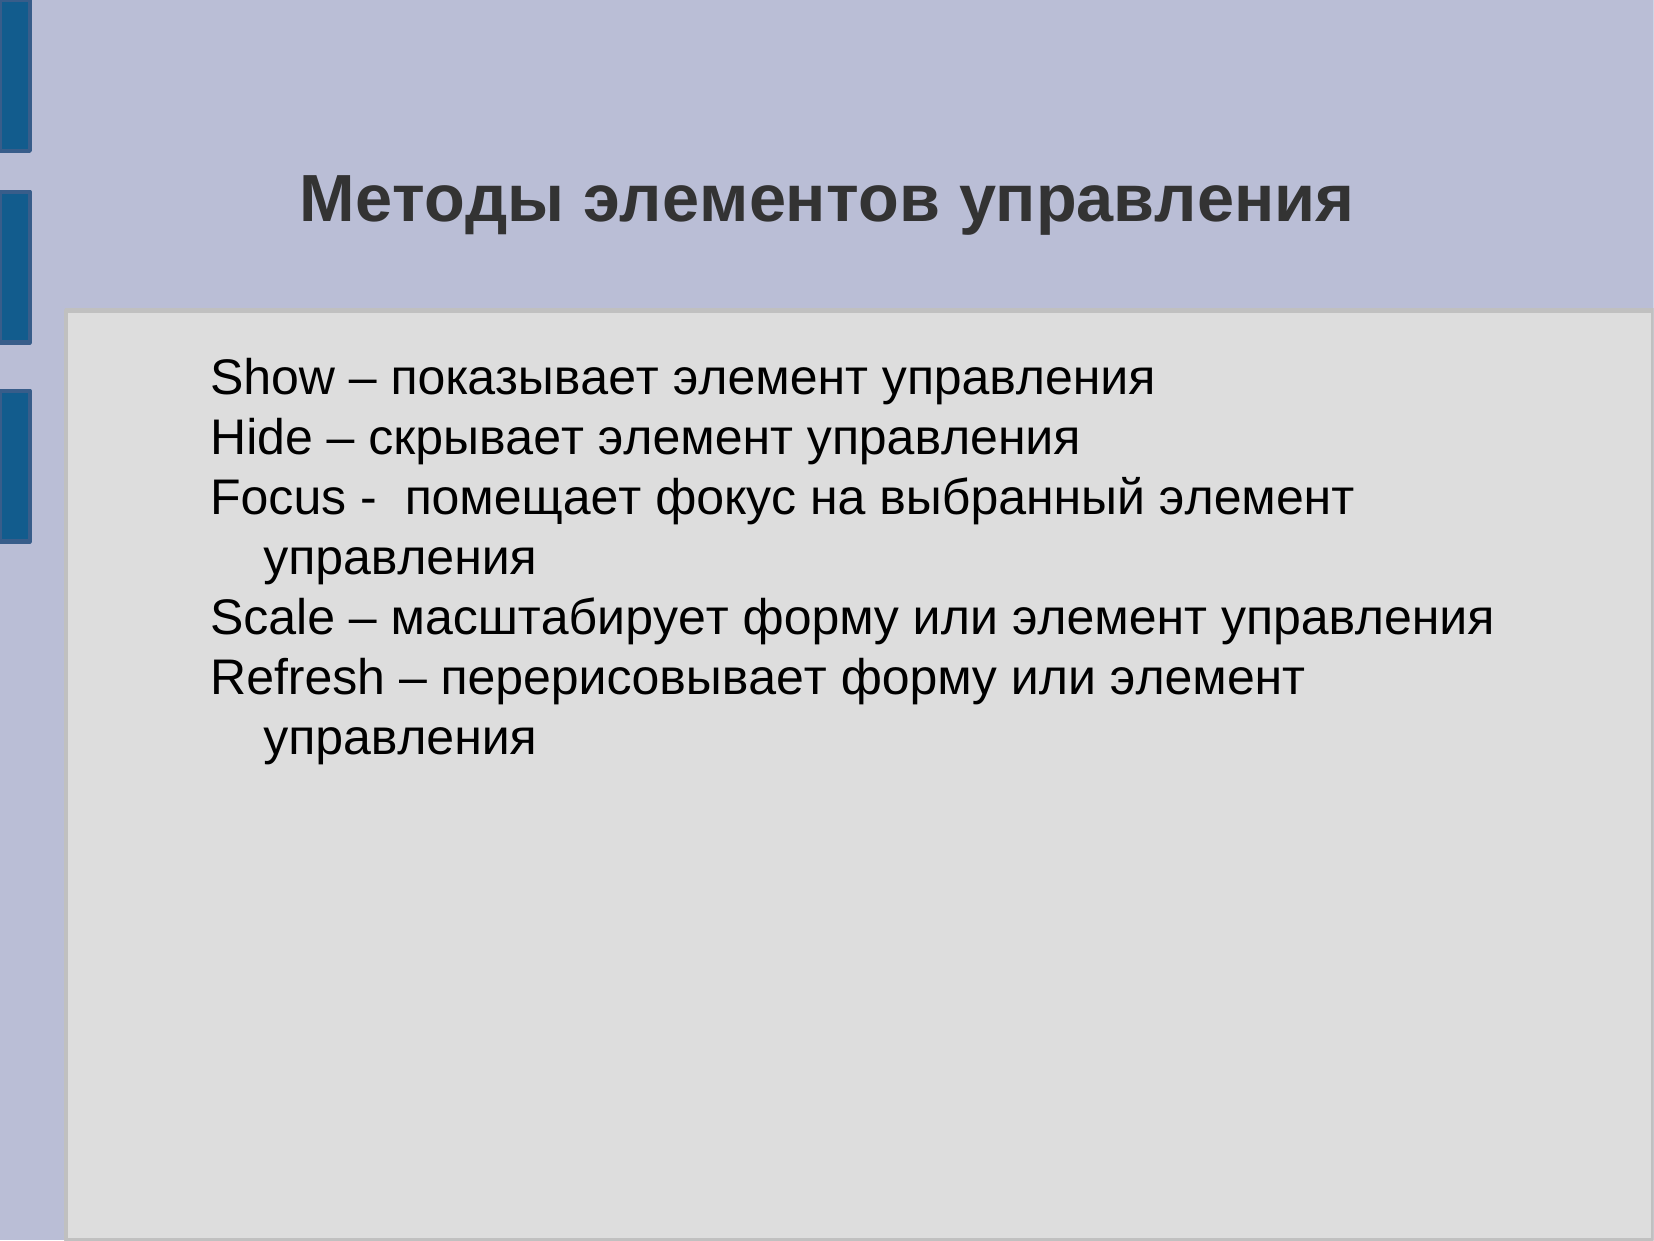

# Методы элементов управления
Show – показывает элемент управления
Hide – скрывает элемент управления
Focus - помещает фокус на выбранный элемент управления
Scale – масштабирует форму или элемент управления
Refresh – перерисовывает форму или элемент управления